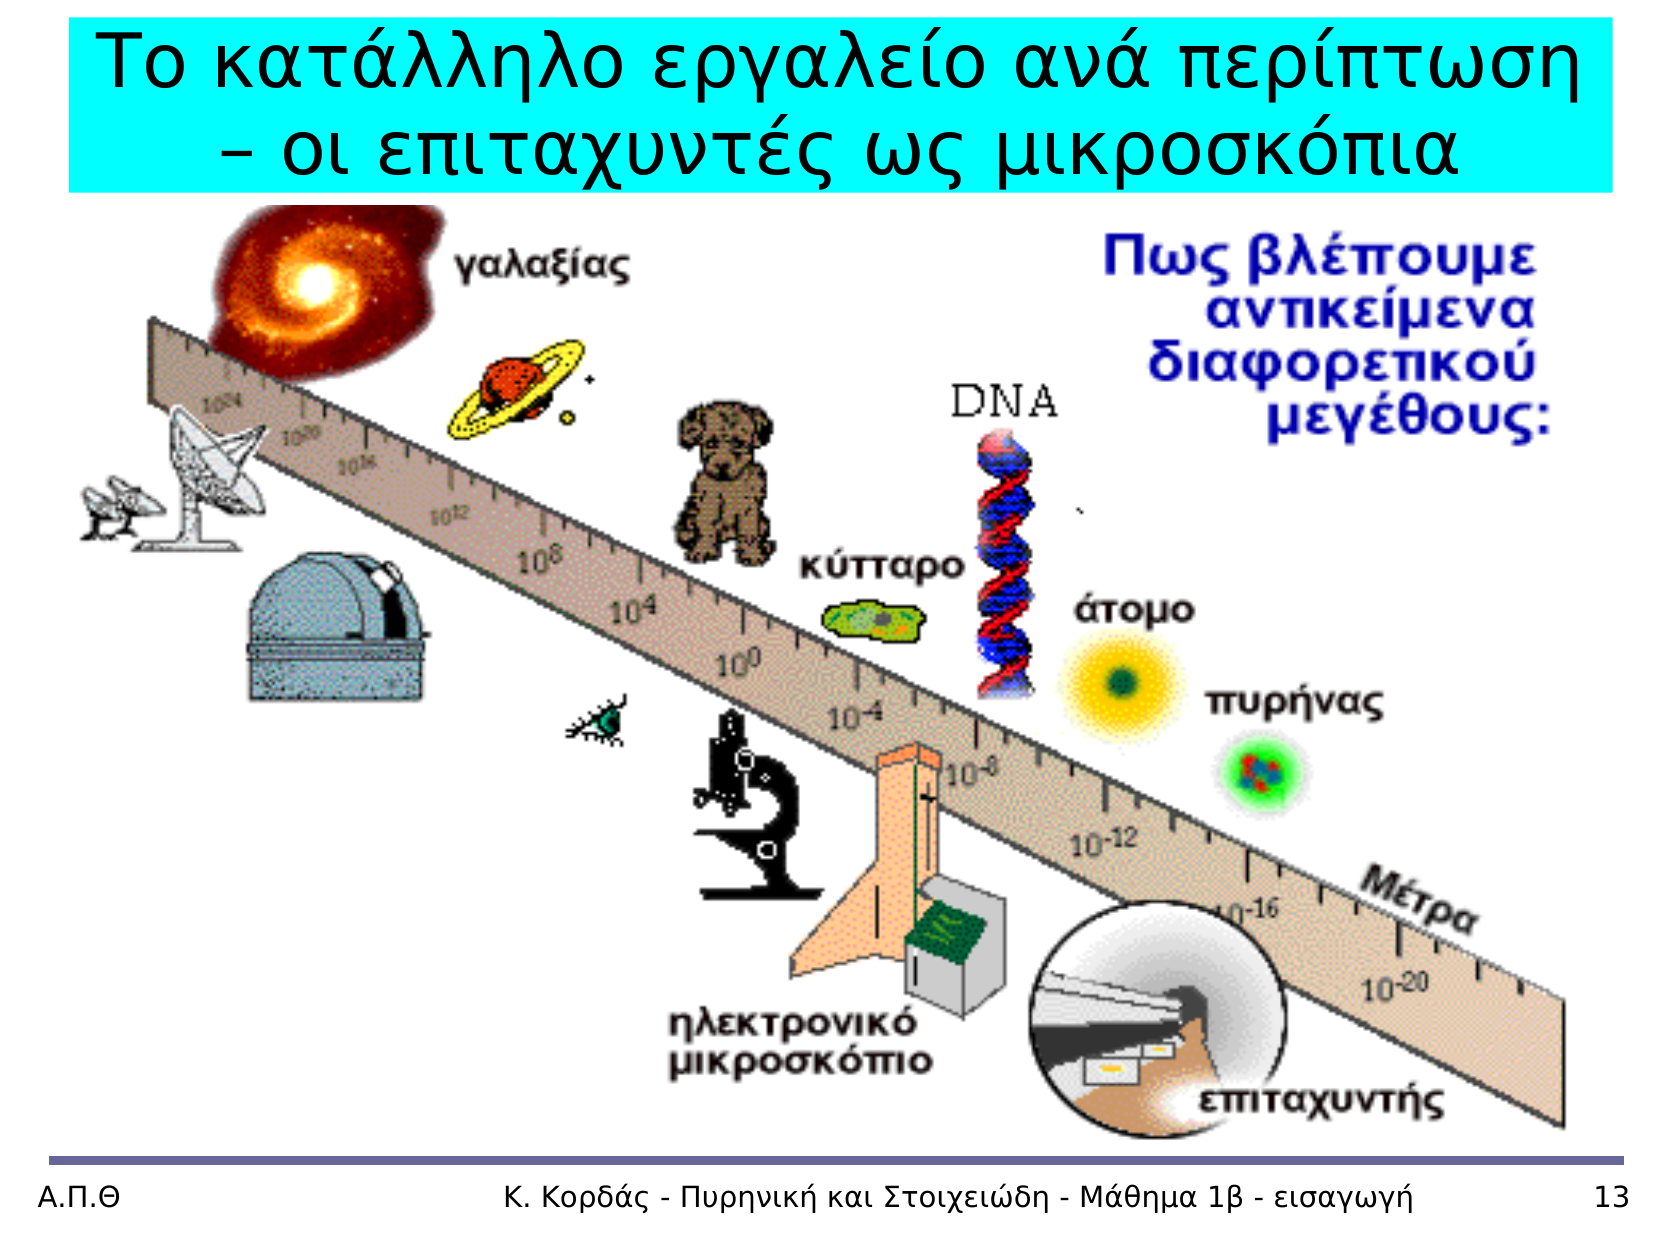

# Το κατάλληλο εργαλείο ανά περίπτωση – οι επιταχυντές ως μικροσκόπια
Α.Π.Θ
Κ. Κορδάς - Πυρηνική και Στοιχειώδη - Μάθημα 1β - εισαγωγή
13